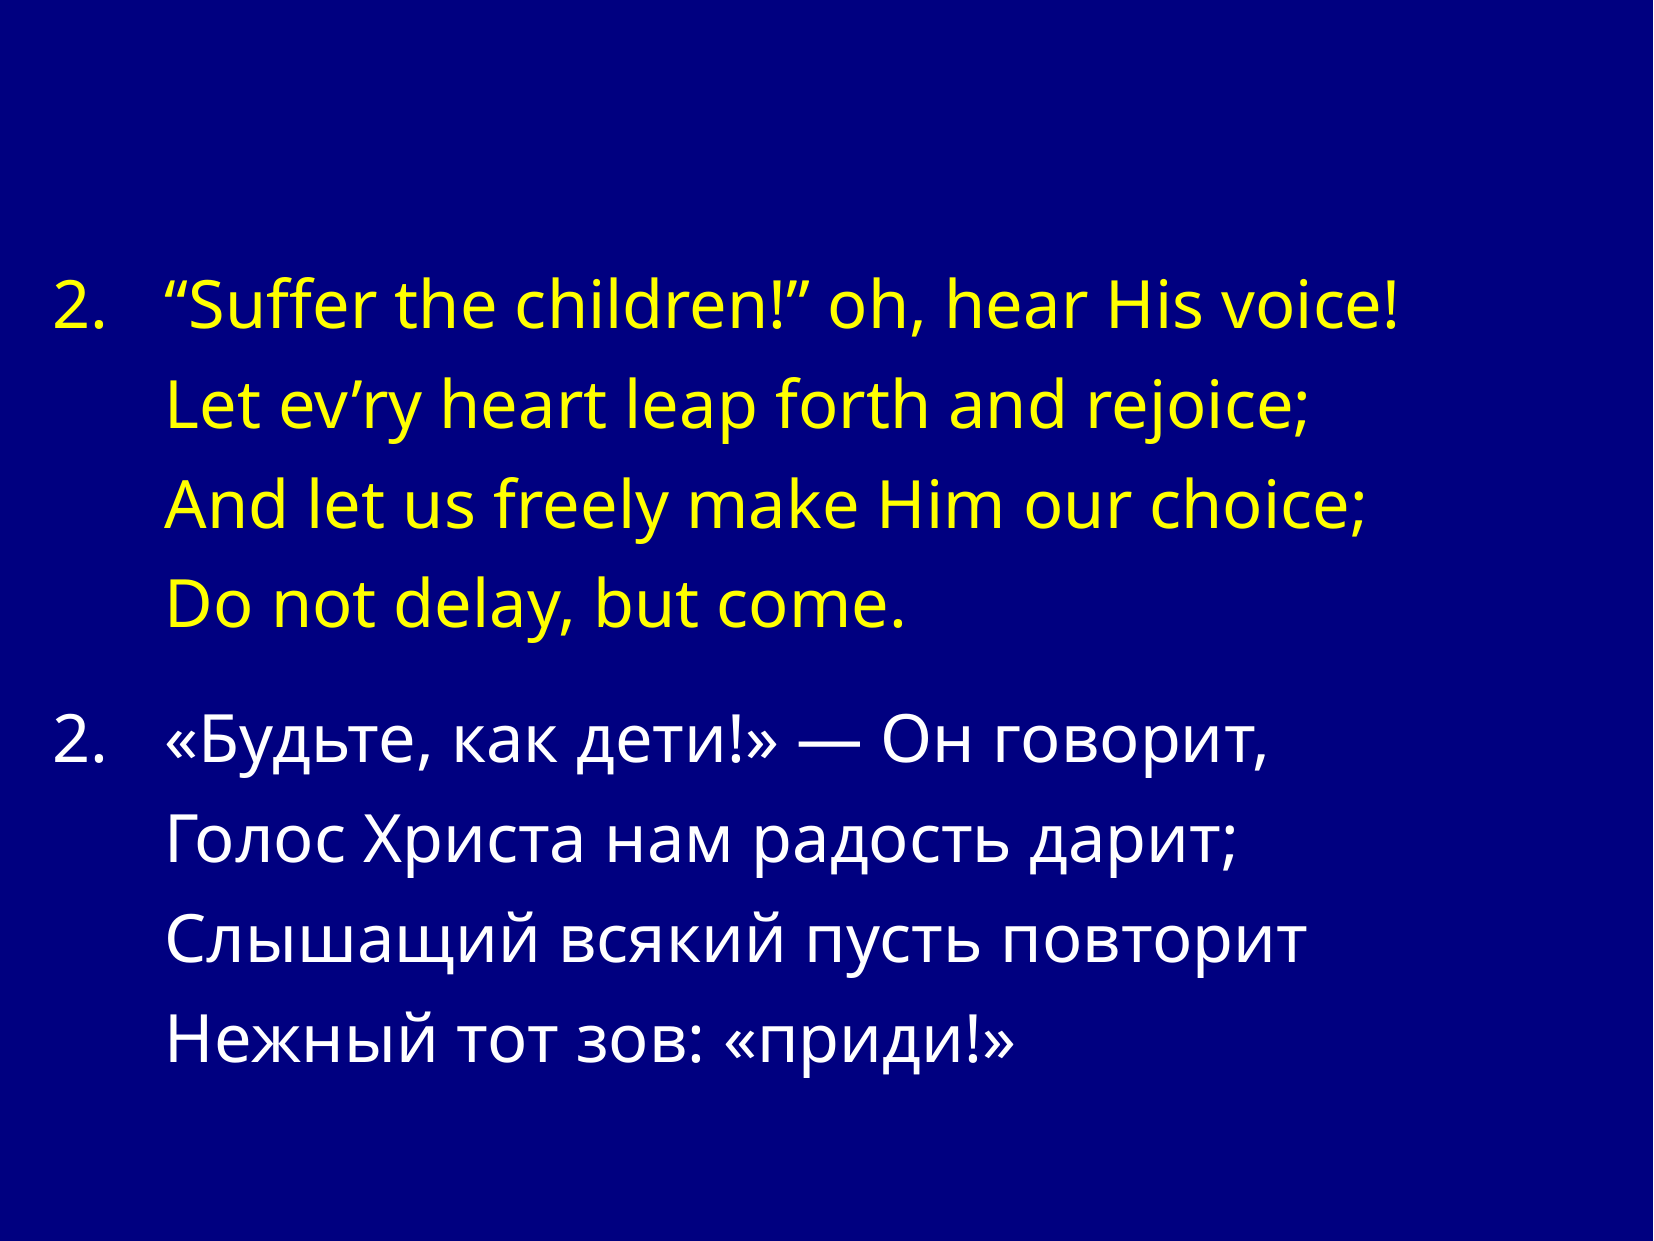

2.	“Suffer the children!” oh, hear His voice!
	Let ev’ry heart leap forth and rejoice;
	And let us freely make Him our choice;
	Do not delay, but come.
2.	«Будьте, как дети!» — Он говорит,
	Голос Христа нам радость дарит;
	Слышащий всякий пусть повторит
	Нежный тот зов: «приди!»